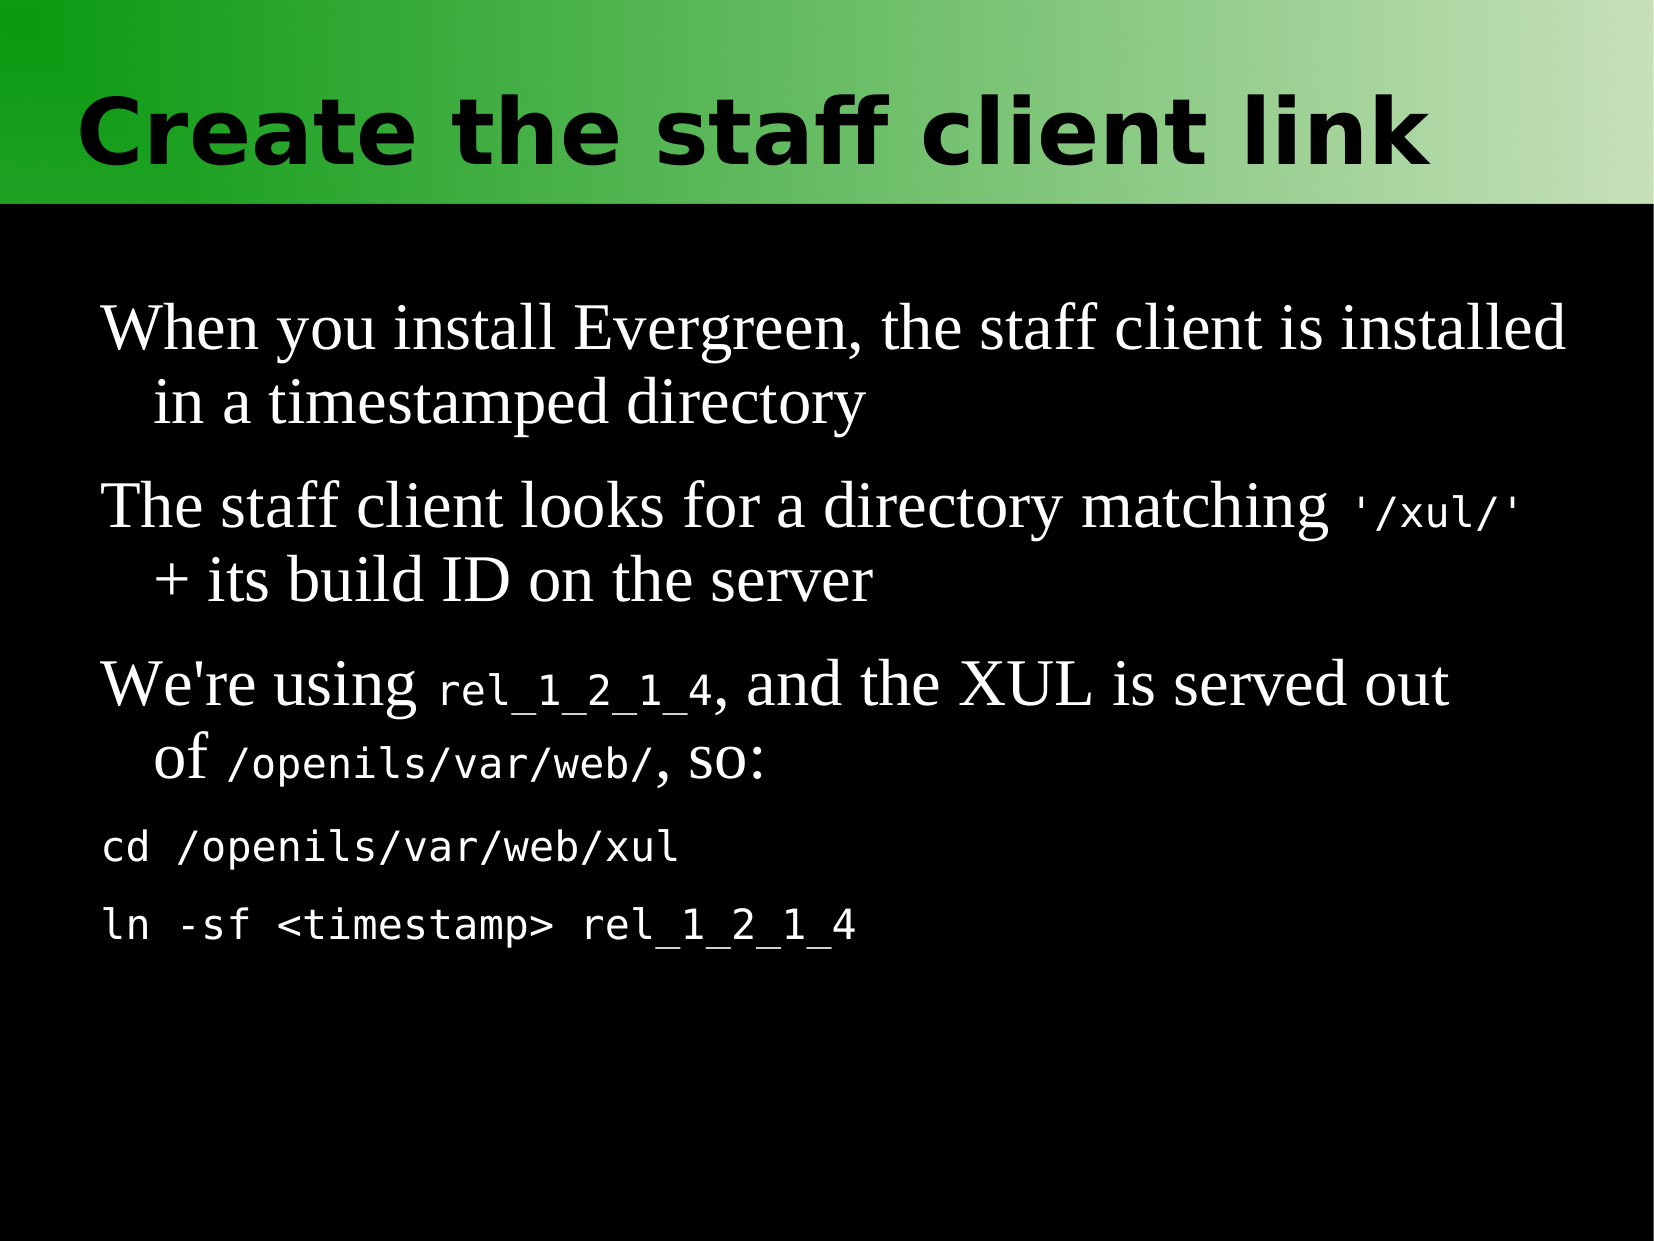

# Create the staff client link
When you install Evergreen, the staff client is installed in a timestamped directory
The staff client looks for a directory matching '/xul/' + its build ID on the server
We're using rel_1_2_1_4, and the XUL is served out of /openils/var/web/, so:
cd /openils/var/web/xul
ln -sf <timestamp> rel_1_2_1_4